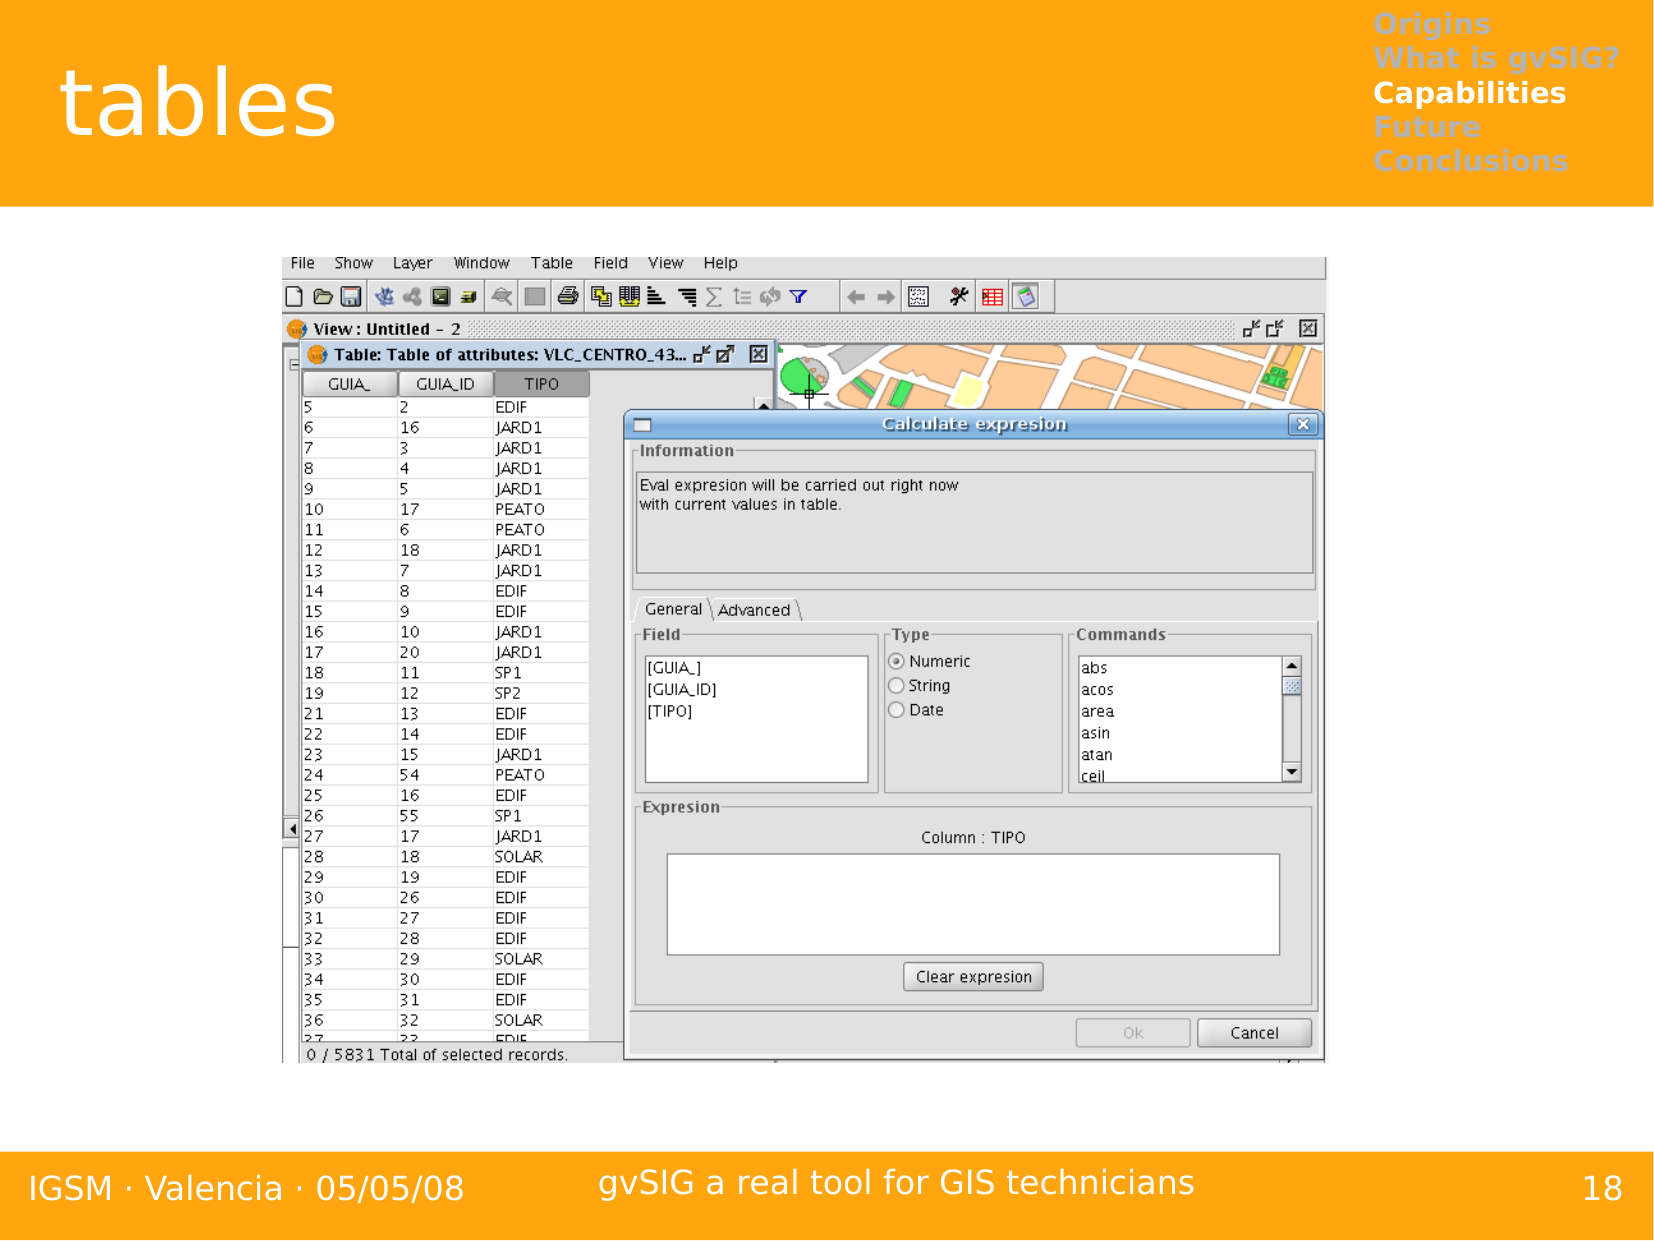

Origins
What is gvSIG?
Capabilities
Future
Conclusions
# tables
gvSIG a real tool for GIS technicians
IGSM · Valencia · 05/05/08
18